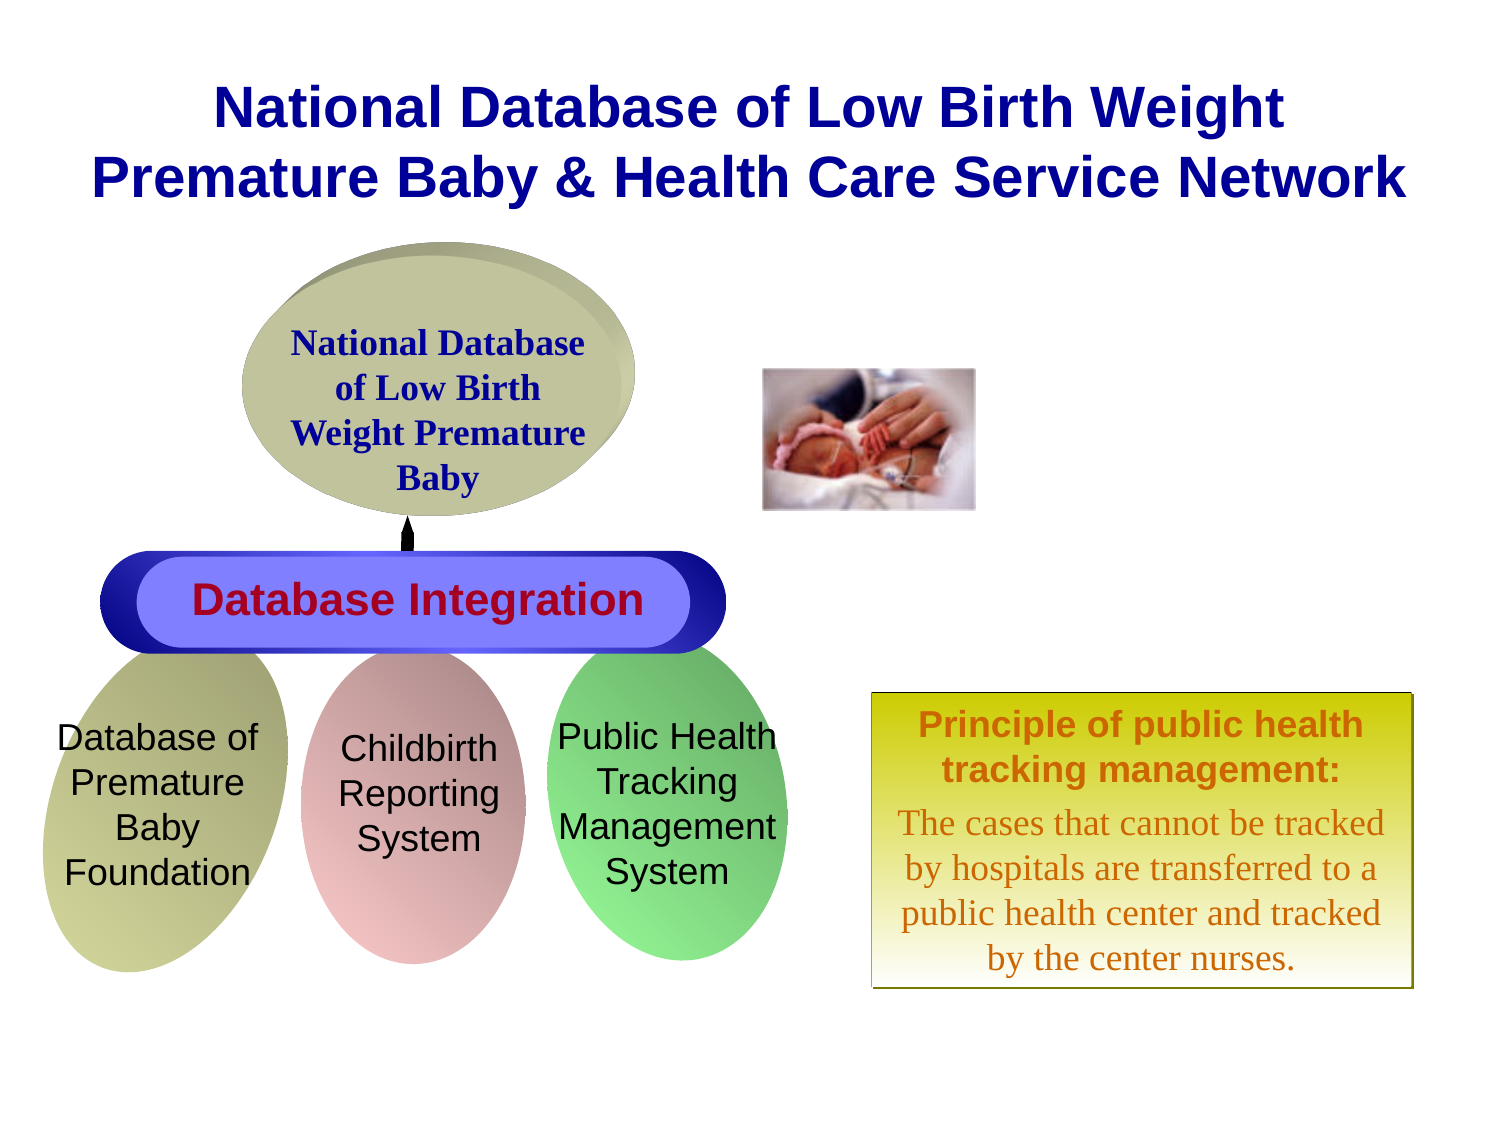

# National Database of Low Birth Weight Premature Baby & Health Care Service Network
National Database of Low Birth Weight Premature Baby
Database Integration
Principle of public health tracking management:
The cases that cannot be tracked by hospitals are transferred to a public health center and tracked by the center nurses.
Public Health Tracking Management System
Database of Premature Baby Foundation
Childbirth Reporting System